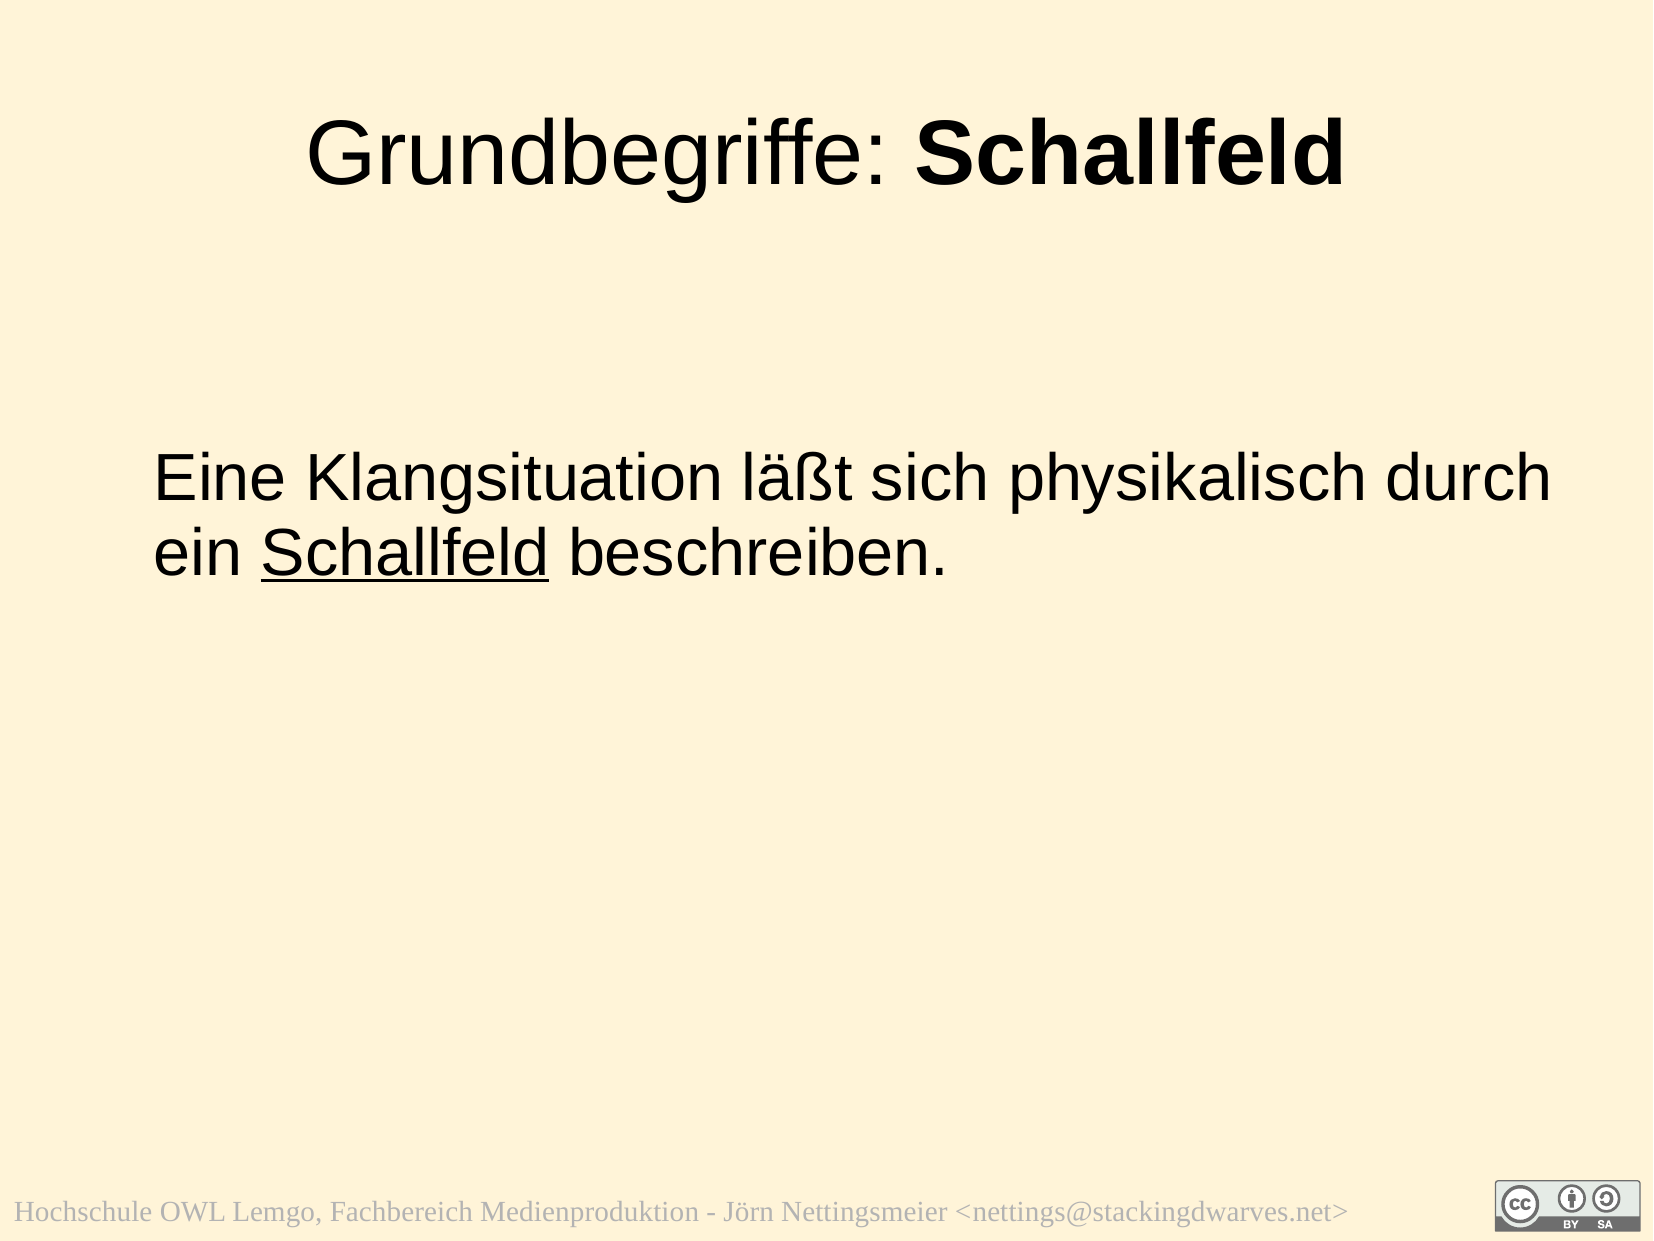

Grundbegriffe: Schallfeld
# Eine Klangsituation läßt sich physikalisch durch ein Schallfeld beschreiben.